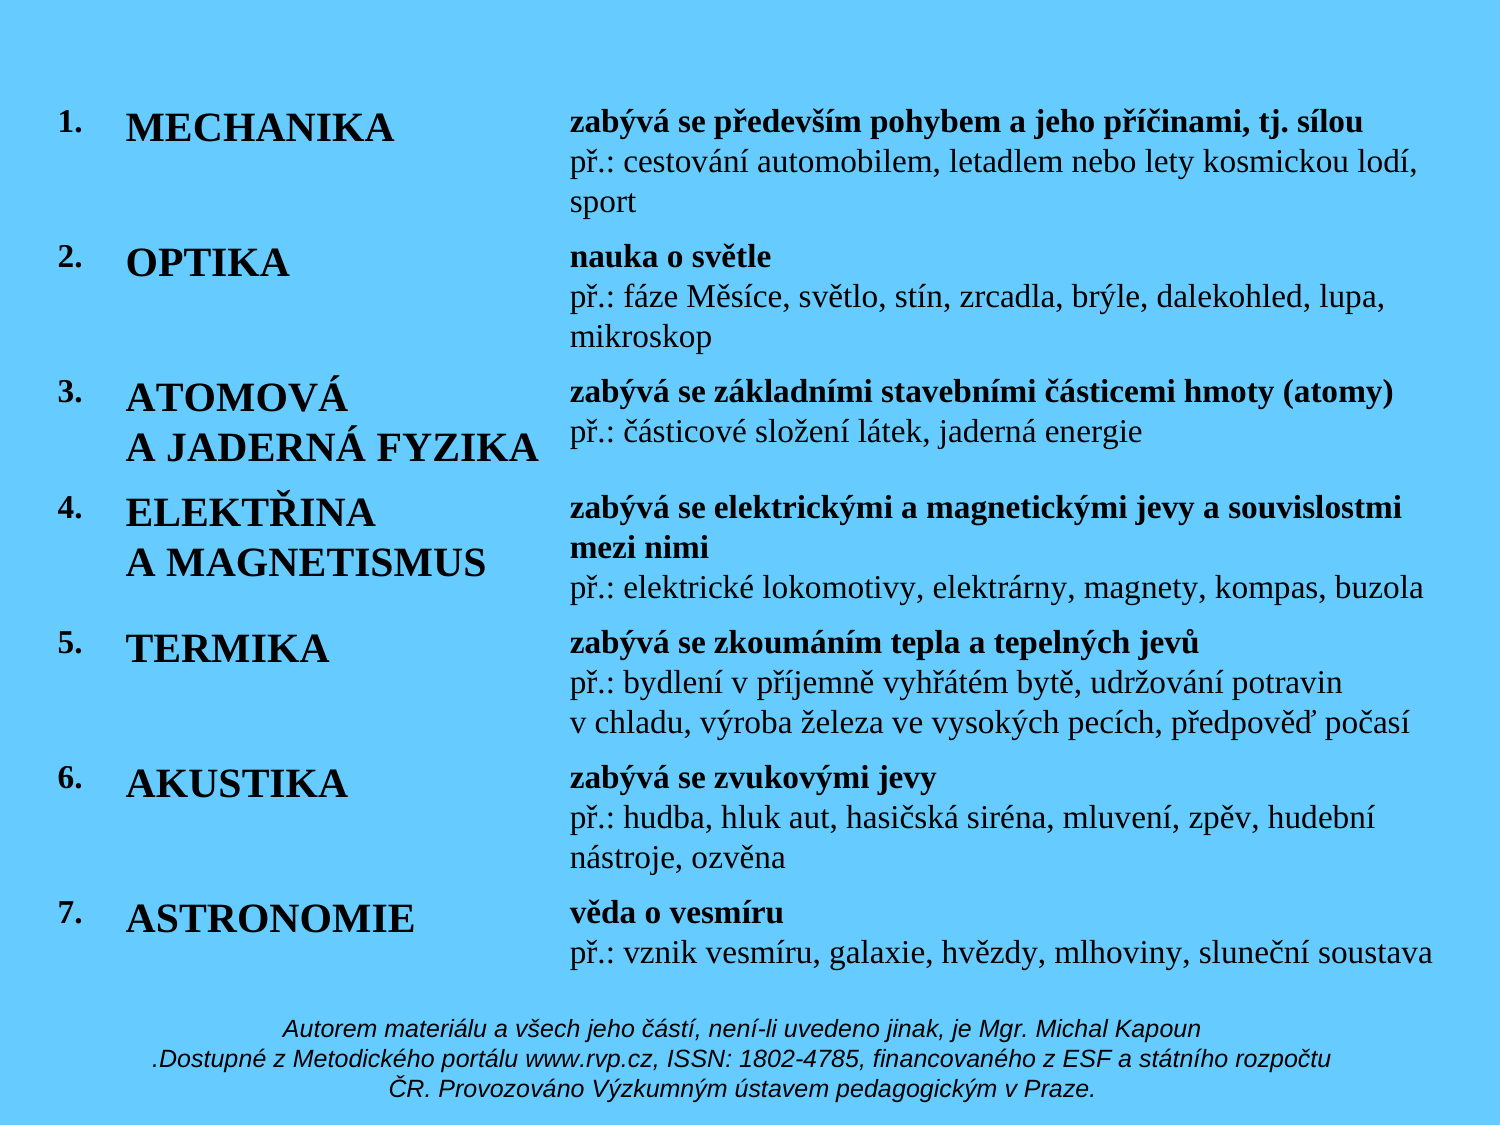

| 1. | MECHANIKA | zabývá se především pohybem a jeho příčinami, tj. sílou př.: cestování automobilem, letadlem nebo lety kosmickou lodí, sport |
| --- | --- | --- |
| 2. | OPTIKA | nauka o světle př.: fáze Měsíce, světlo, stín, zrcadla, brýle, dalekohled, lupa, mikroskop |
| 3. | ATOMOVÁ A JADERNÁ FYZIKA | zabývá se základními stavebními částicemi hmoty (atomy) př.: částicové složení látek, jaderná energie |
| 4. | ELEKTŘINA A MAGNETISMUS | zabývá se elektrickými a magnetickými jevy a souvislostmi mezi nimi př.: elektrické lokomotivy, elektrárny, magnety, kompas, buzola |
| 5. | TERMIKA | zabývá se zkoumáním tepla a tepelných jevů př.: bydlení v příjemně vyhřátém bytě, udržování potravin v chladu, výroba železa ve vysokých pecích, předpověď počasí |
| 6. | AKUSTIKA | zabývá se zvukovými jevy př.: hudba, hluk aut, hasičská siréna, mluvení, zpěv, hudební nástroje, ozvěna |
| 7. | ASTRONOMIE | věda o vesmíru př.: vznik vesmíru, galaxie, hvězdy, mlhoviny, sluneční soustava |
Autorem materiálu a všech jeho částí, není-li uvedeno jinak, je Mgr. Michal Kapoun
.Dostupné z Metodického portálu www.rvp.cz, ISSN: 1802-4785, financovaného z ESF a státního rozpočtu ČR. Provozováno Výzkumným ústavem pedagogickým v Praze.